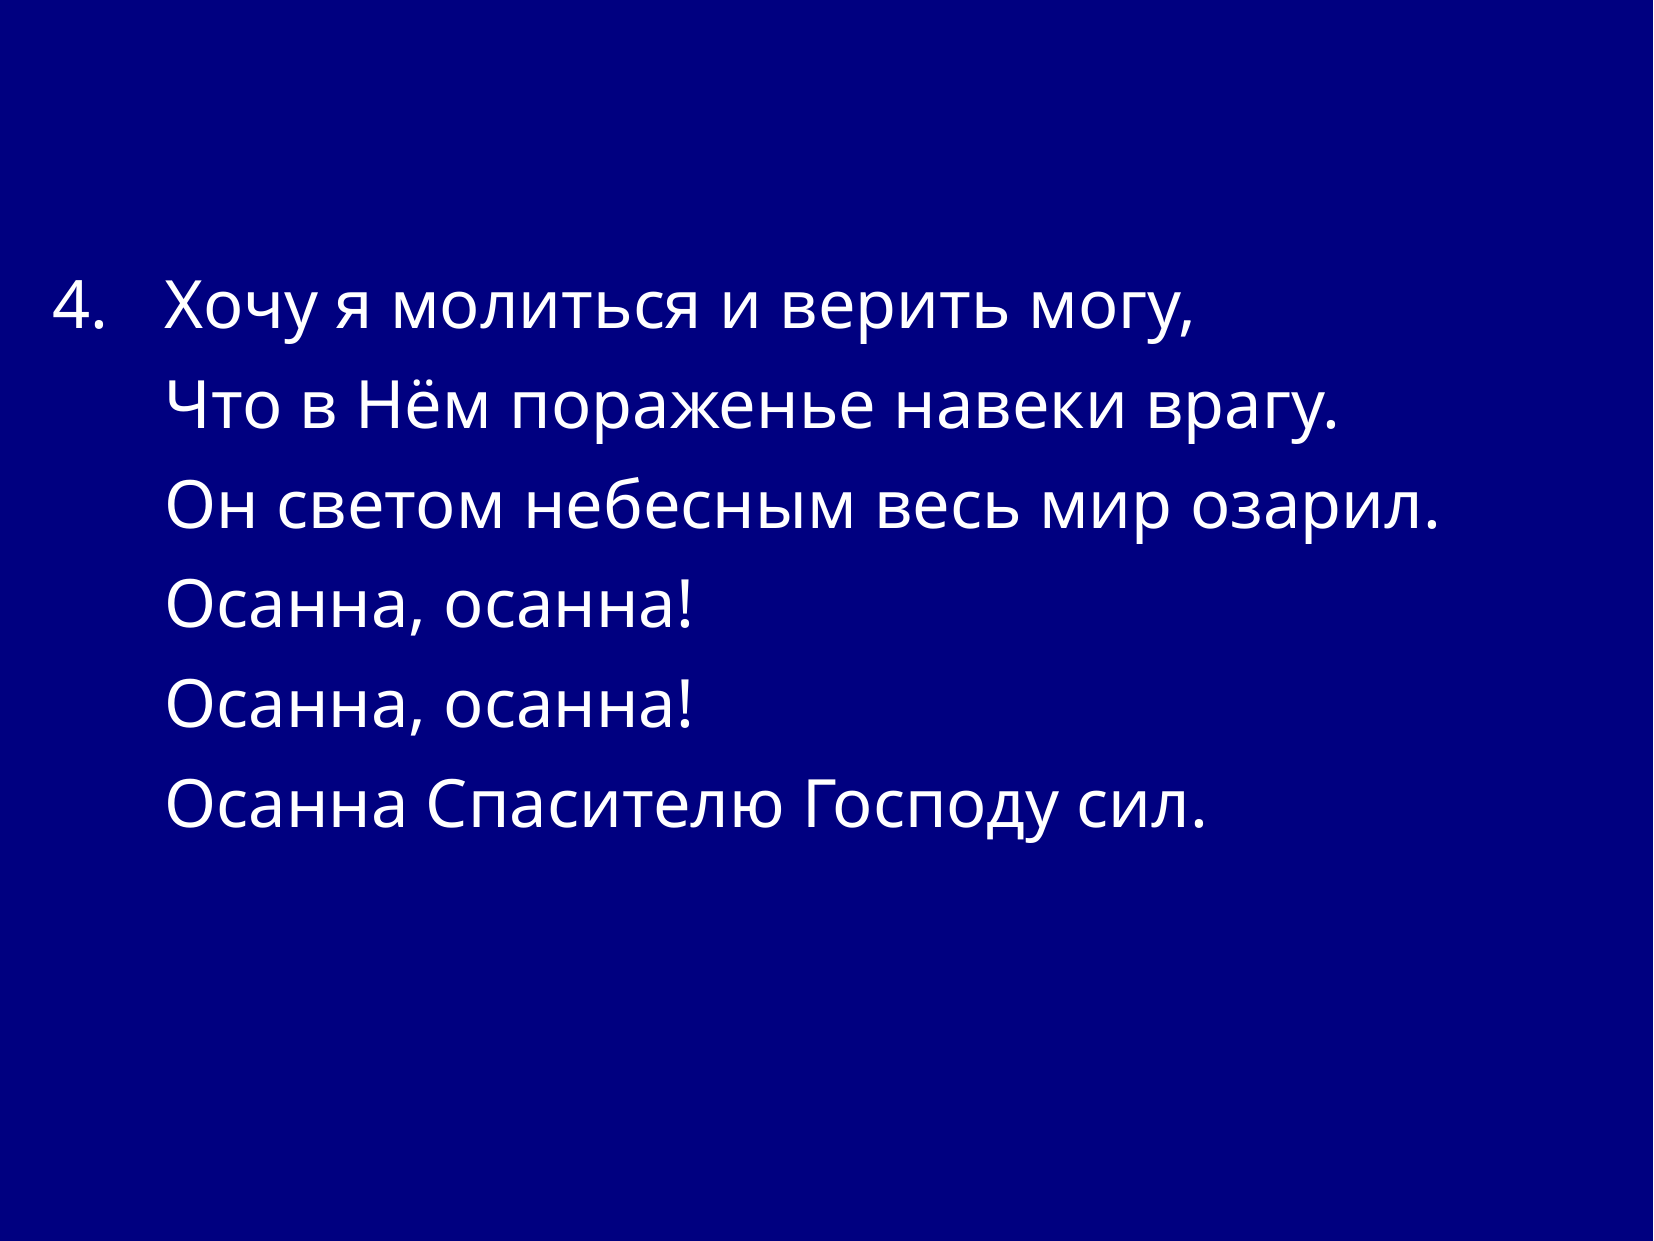

4.	Хочу я молиться и верить могу,
	Что в Нём пораженье навеки врагу.
	Он светом небесным весь мир озарил.
	Осанна, осанна!
	Осанна, осанна!
	Осанна Спасителю Господу сил.